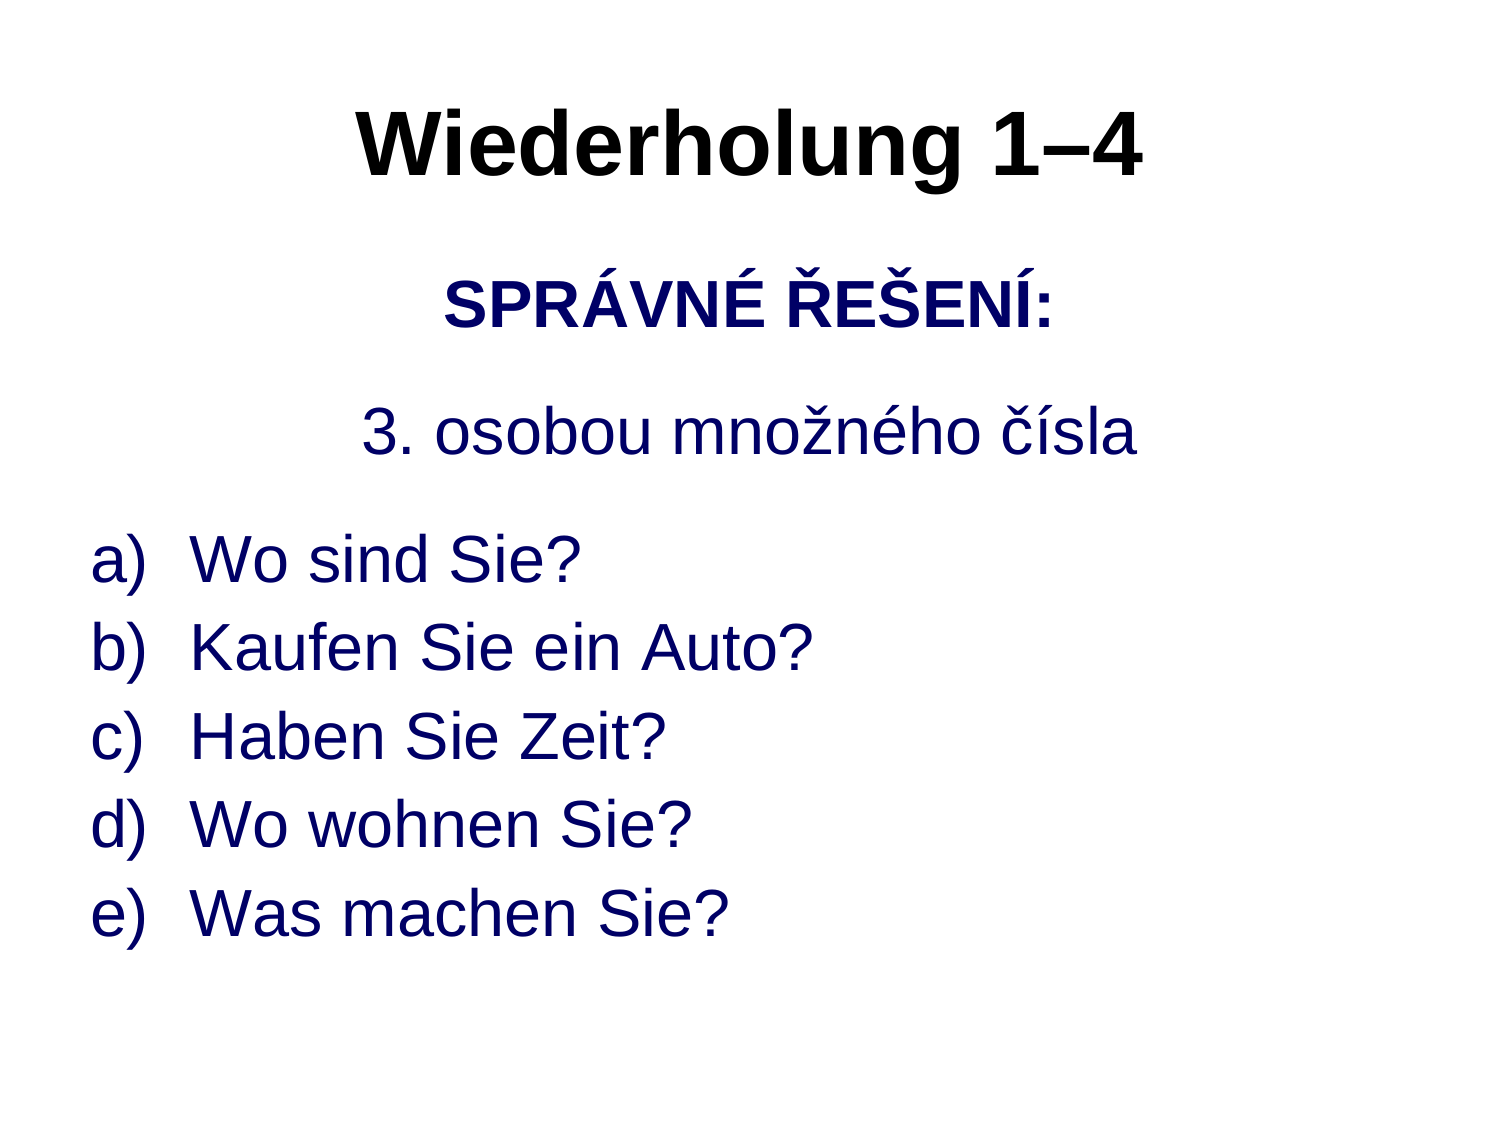

# Wiederholung 1–4
SPRÁVNÉ ŘEŠENÍ:
3. osobou množného čísla
a)	Wo sind Sie?
b) 	Kaufen Sie ein Auto?
c)	Haben Sie Zeit?
d)	Wo wohnen Sie?
e) 	Was machen Sie?